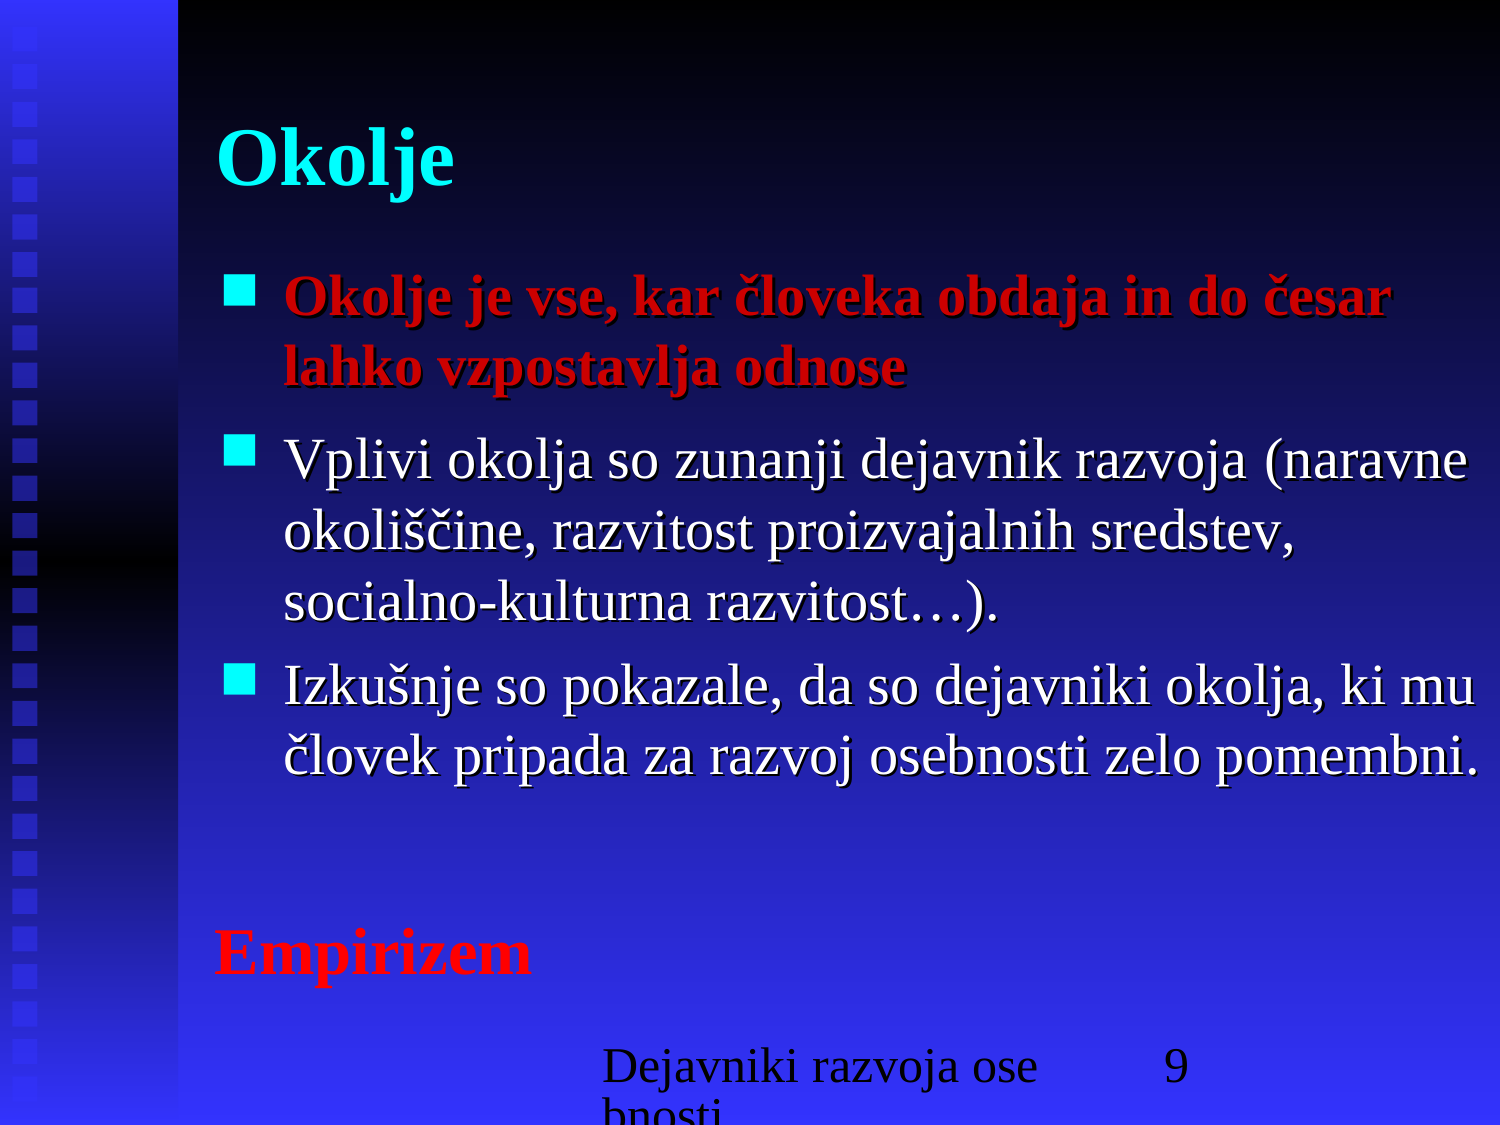

# Okolje
Okolje je vse, kar človeka obdaja in do česar lahko vzpostavlja odnose
Vplivi okolja so zunanji dejavnik razvoja (naravne okoliščine, razvitost proizvajalnih sredstev, socialno-kulturna razvitost…).
Izkušnje so pokazale, da so dejavniki okolja, ki mu človek pripada za razvoj osebnosti zelo pomembni.
Empirizem
Dejavniki razvoja osebnosti
9